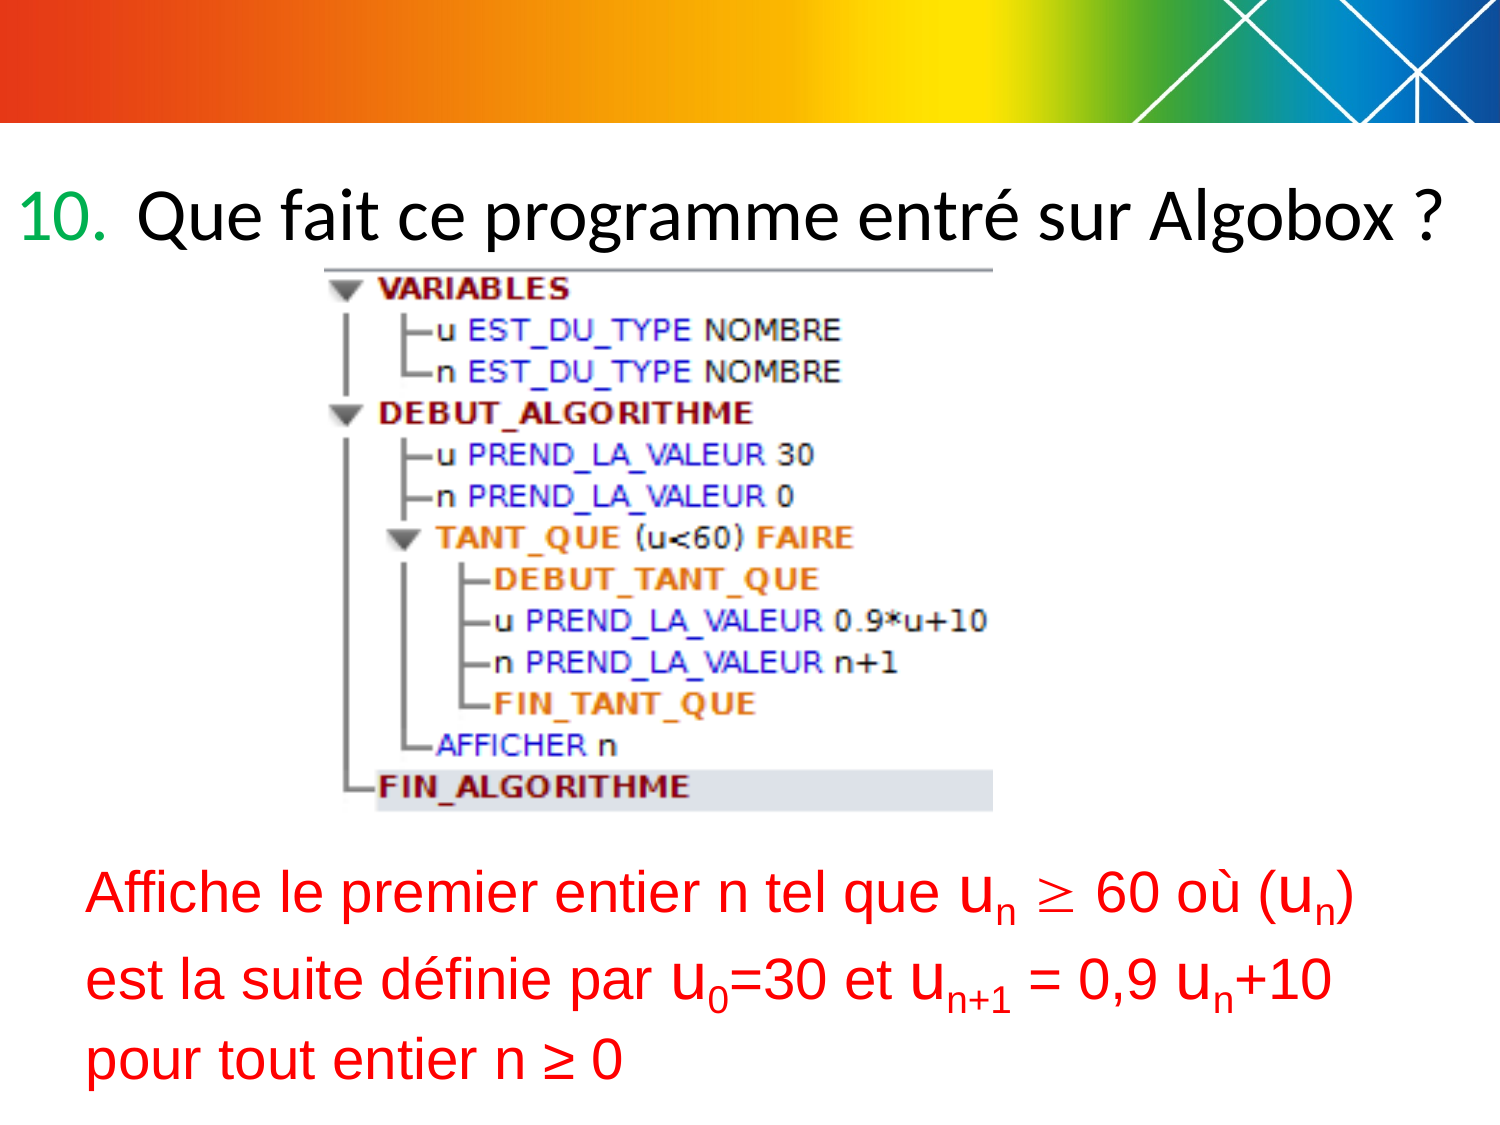

# Que fait ce programme entré sur Algobox ?
Affiche le premier entier n tel que un  60 où (un) est la suite définie par u0=30 et un+1 = 0,9 un+10 pour tout entier n ≥ 0